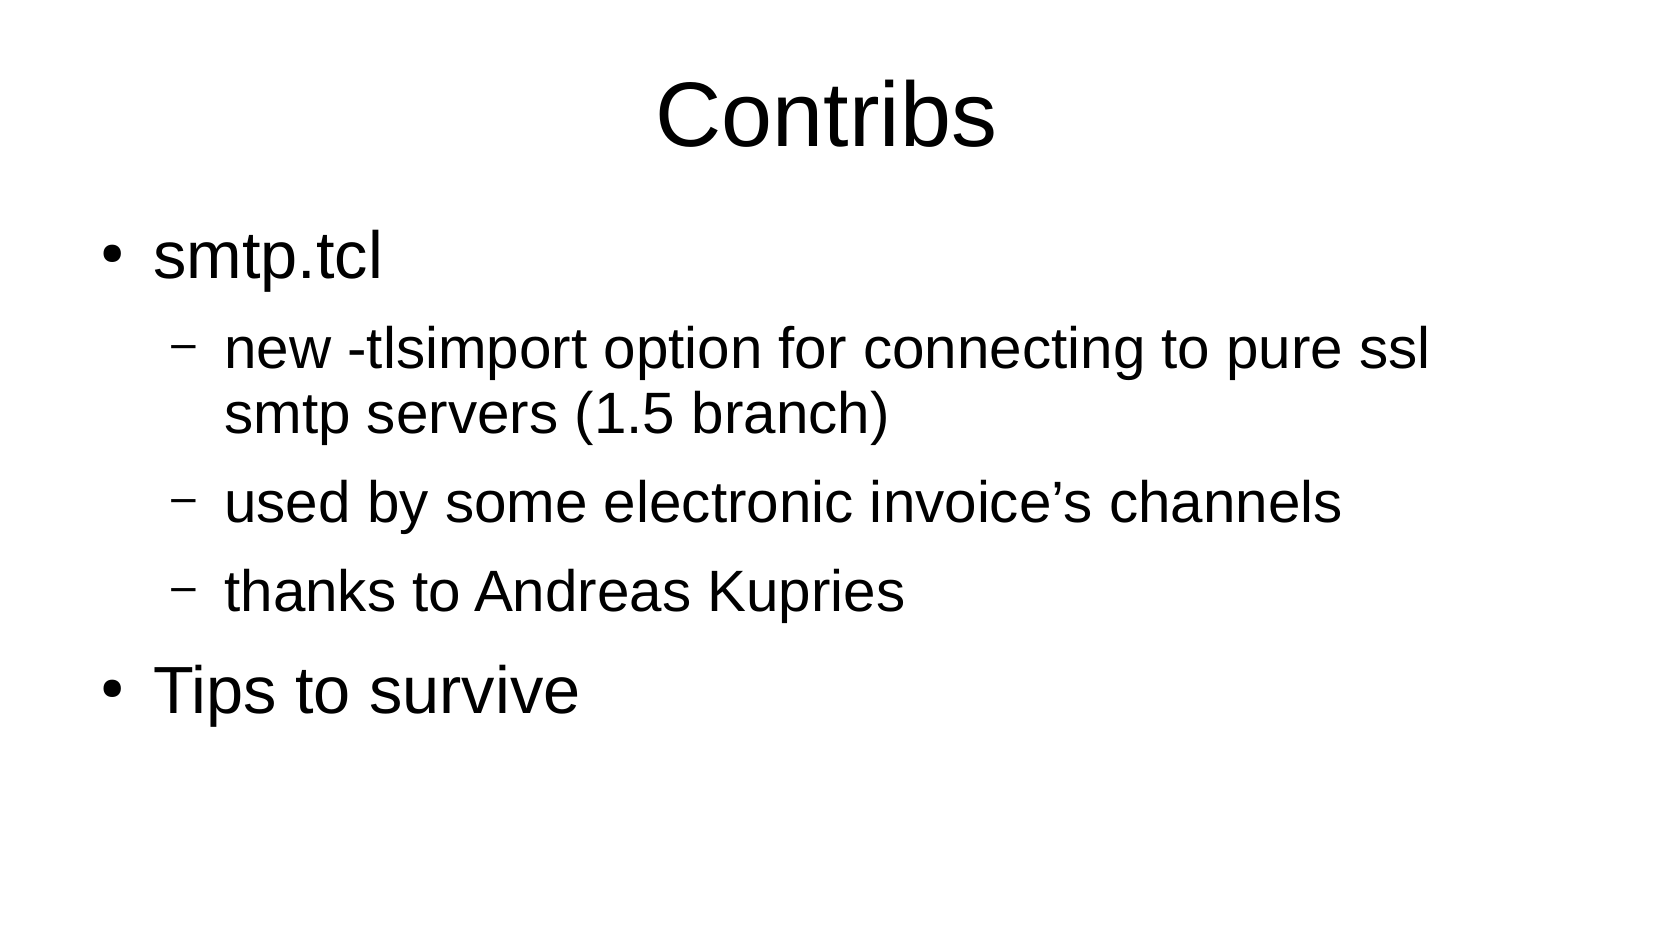

# Contribs
smtp.tcl
new -tlsimport option for connecting to pure ssl smtp servers (1.5 branch)
used by some electronic invoice’s channels
thanks to Andreas Kupries
Tips to survive